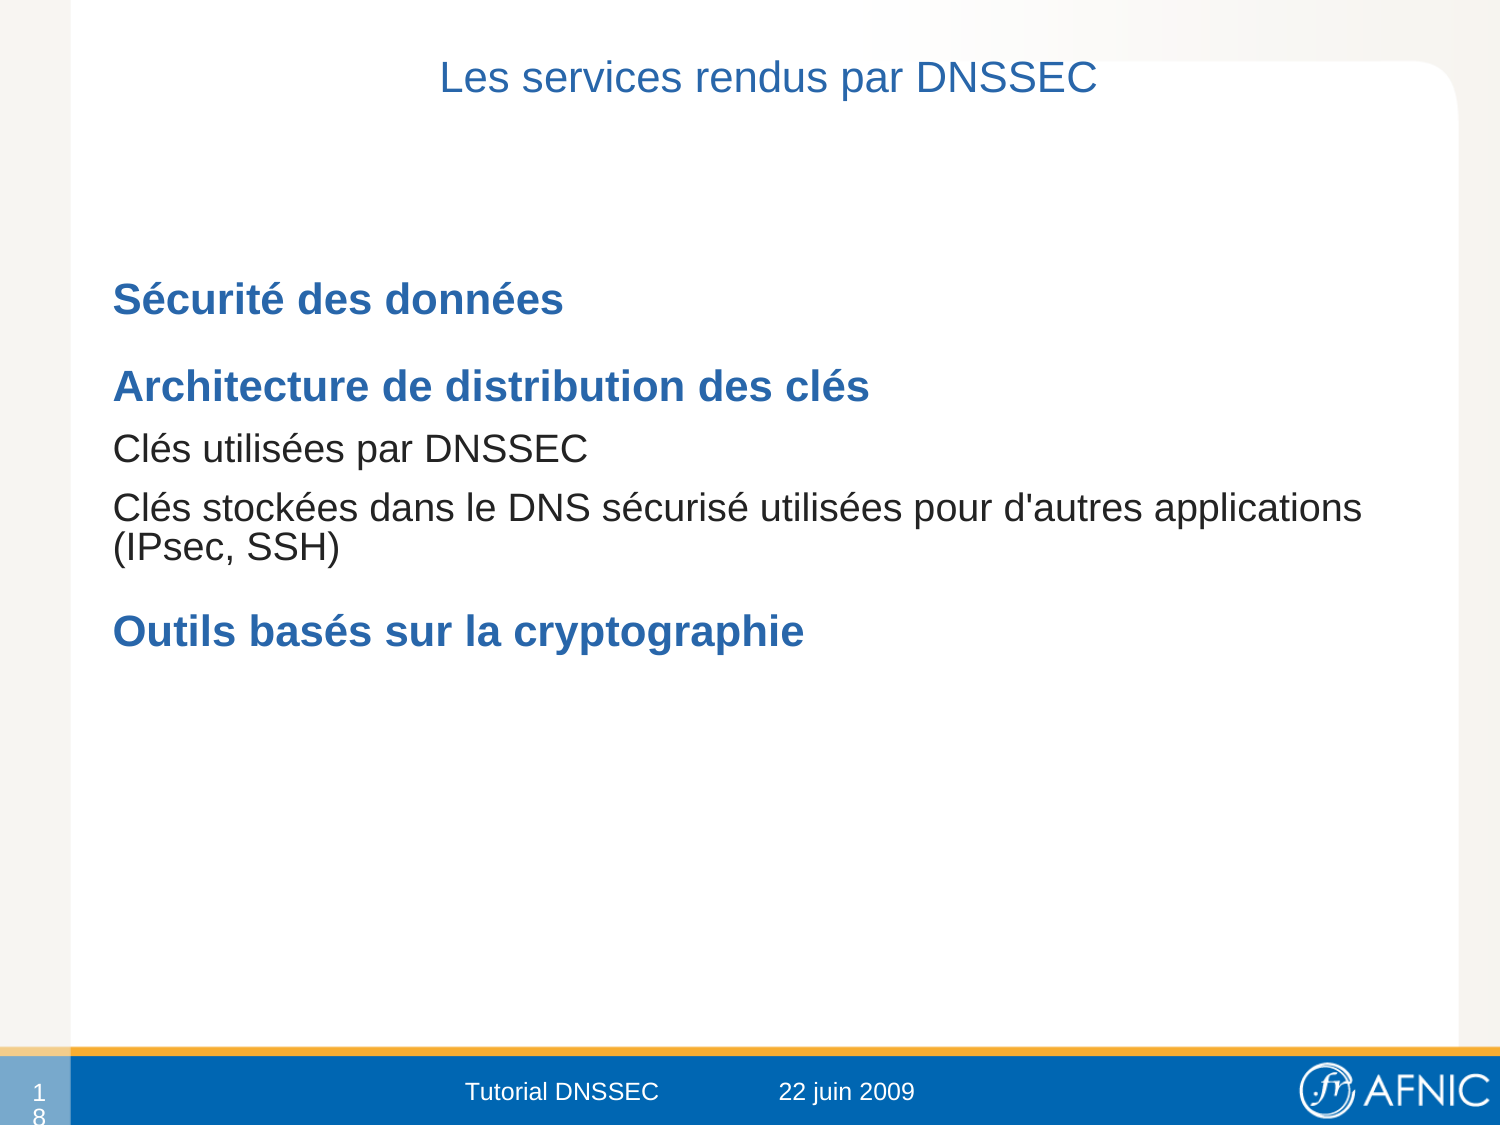

# Les services rendus par DNSSEC
Sécurité des données
Architecture de distribution des clés
Clés utilisées par DNSSEC
Clés stockées dans le DNS sécurisé utilisées pour d'autres applications (IPsec, SSH)
Outils basés sur la cryptographie